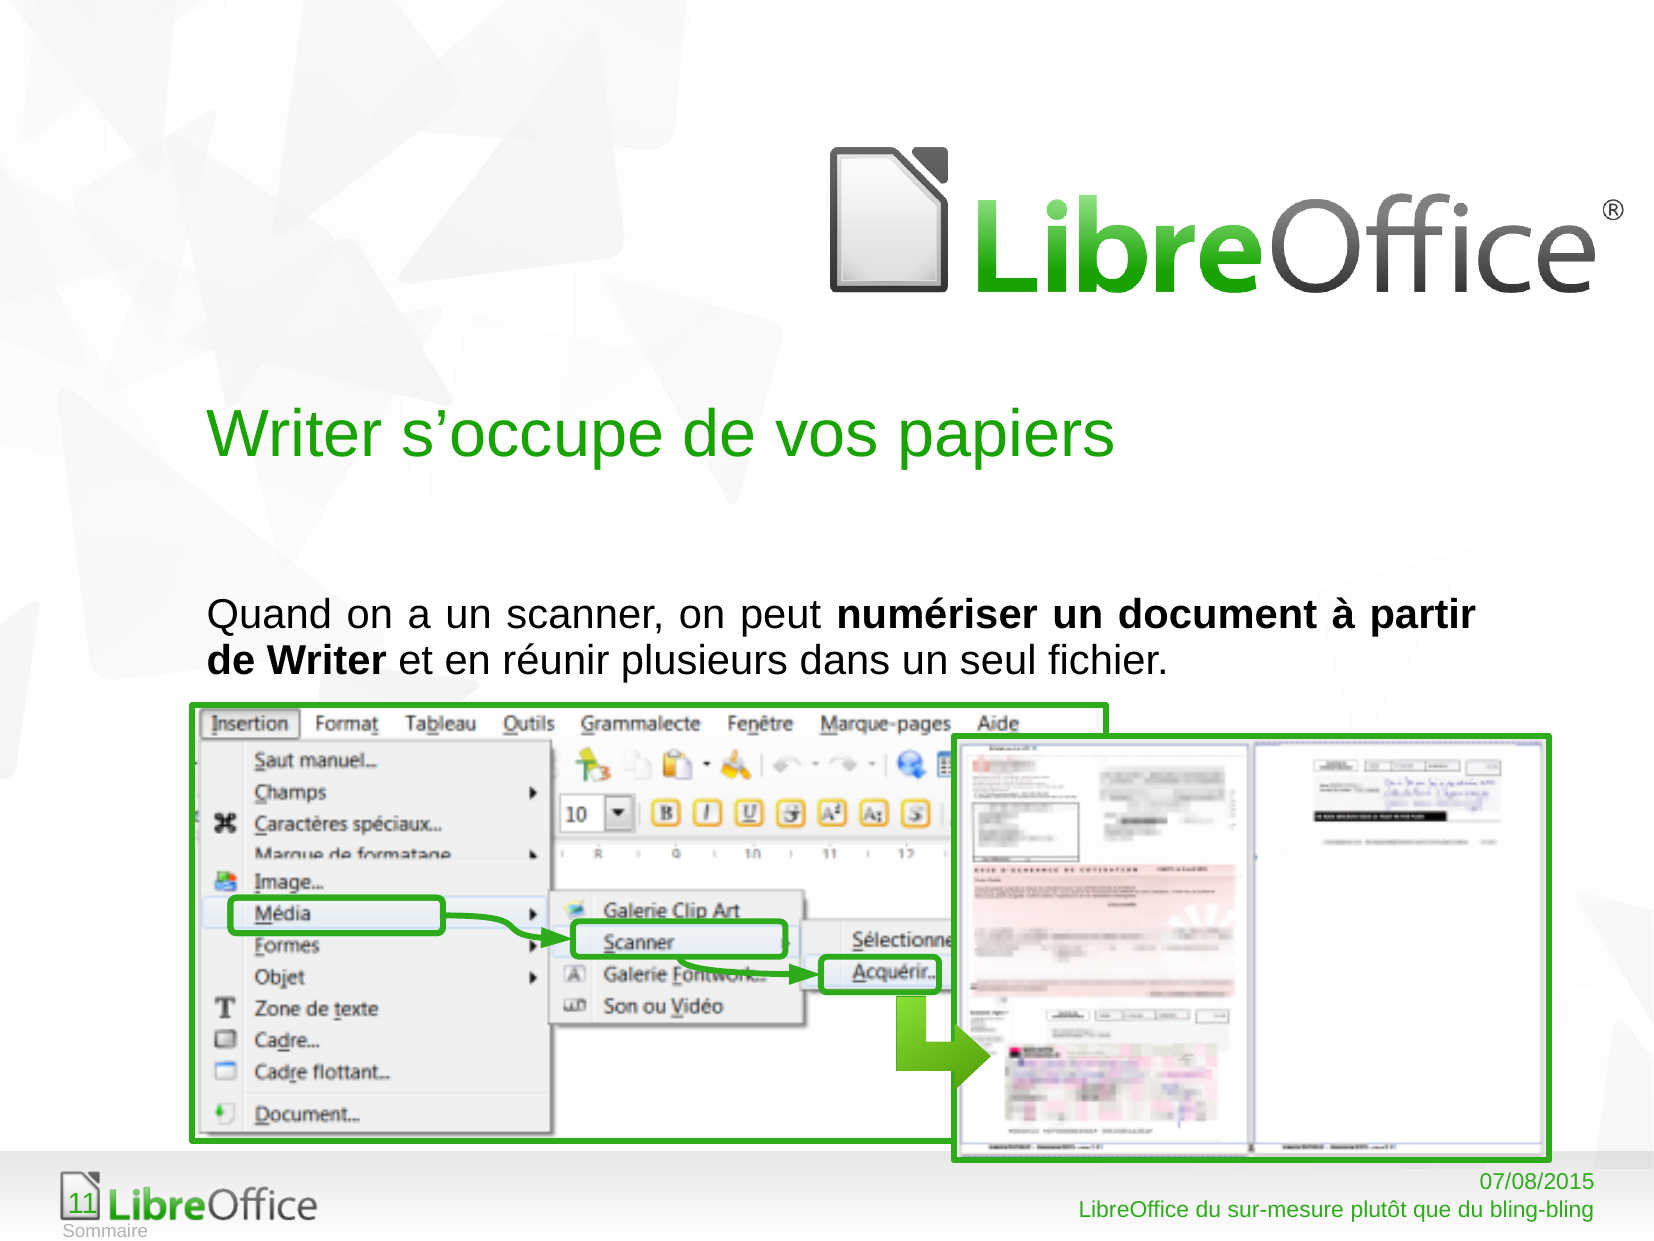

# Writer s’occupe de vos papiers
Quand on a un scanner, on peut numériser un document à partir de Writer et en réunir plusieurs dans un seul fichier.
07/08/2015
11
LibreOffice du sur-mesure plutôt que du bling-bling